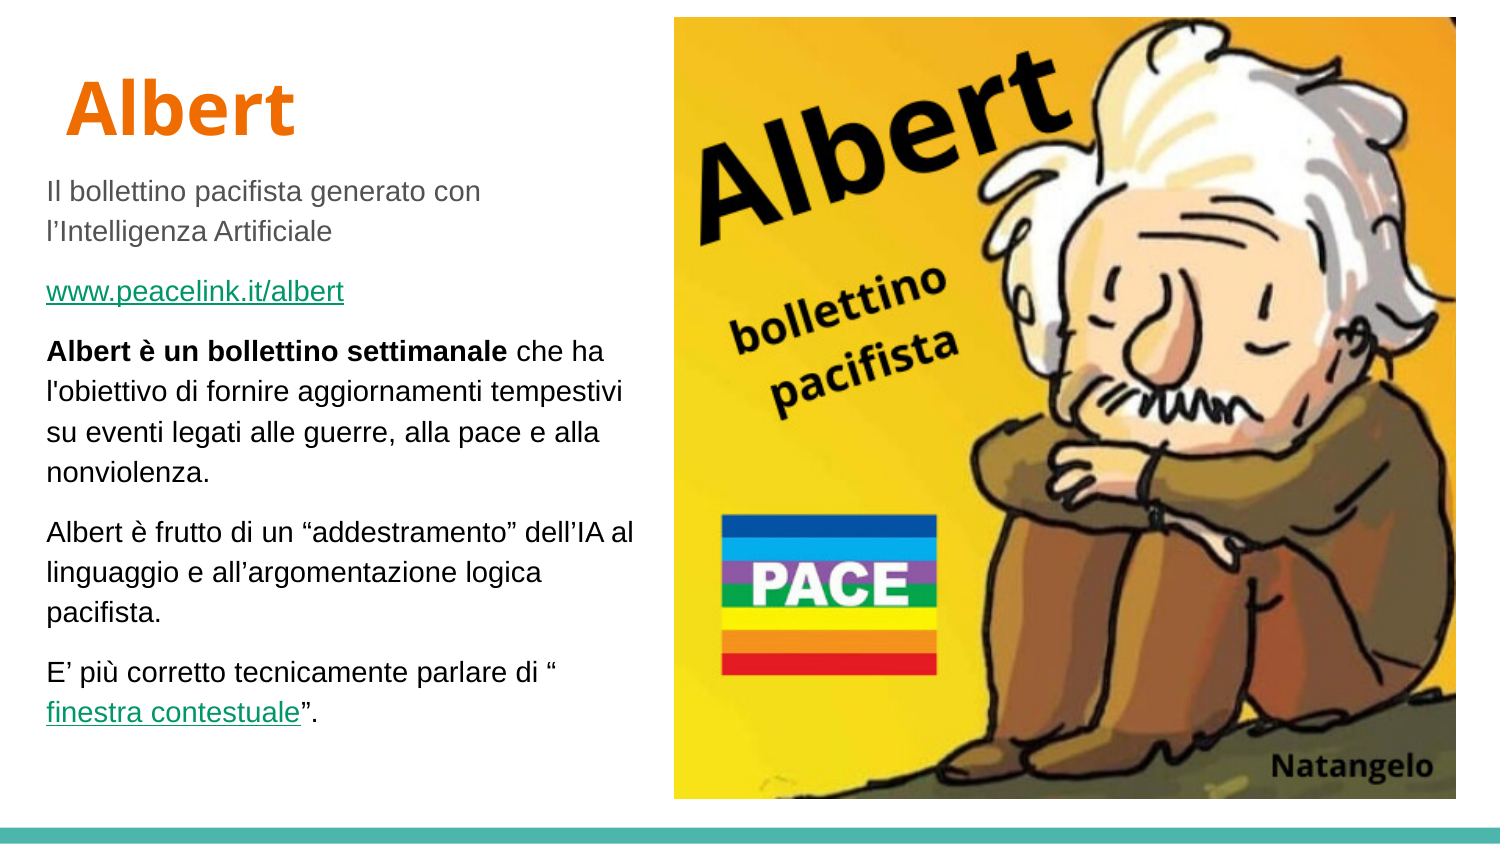

# Albert
Il bollettino pacifista generato con l’Intelligenza Artificiale
www.peacelink.it/albert
Albert è un bollettino settimanale che ha l'obiettivo di fornire aggiornamenti tempestivi su eventi legati alle guerre, alla pace e alla nonviolenza.
Albert è frutto di un “addestramento” dell’IA al linguaggio e all’argomentazione logica pacifista.
E’ più corretto tecnicamente parlare di “finestra contestuale”.